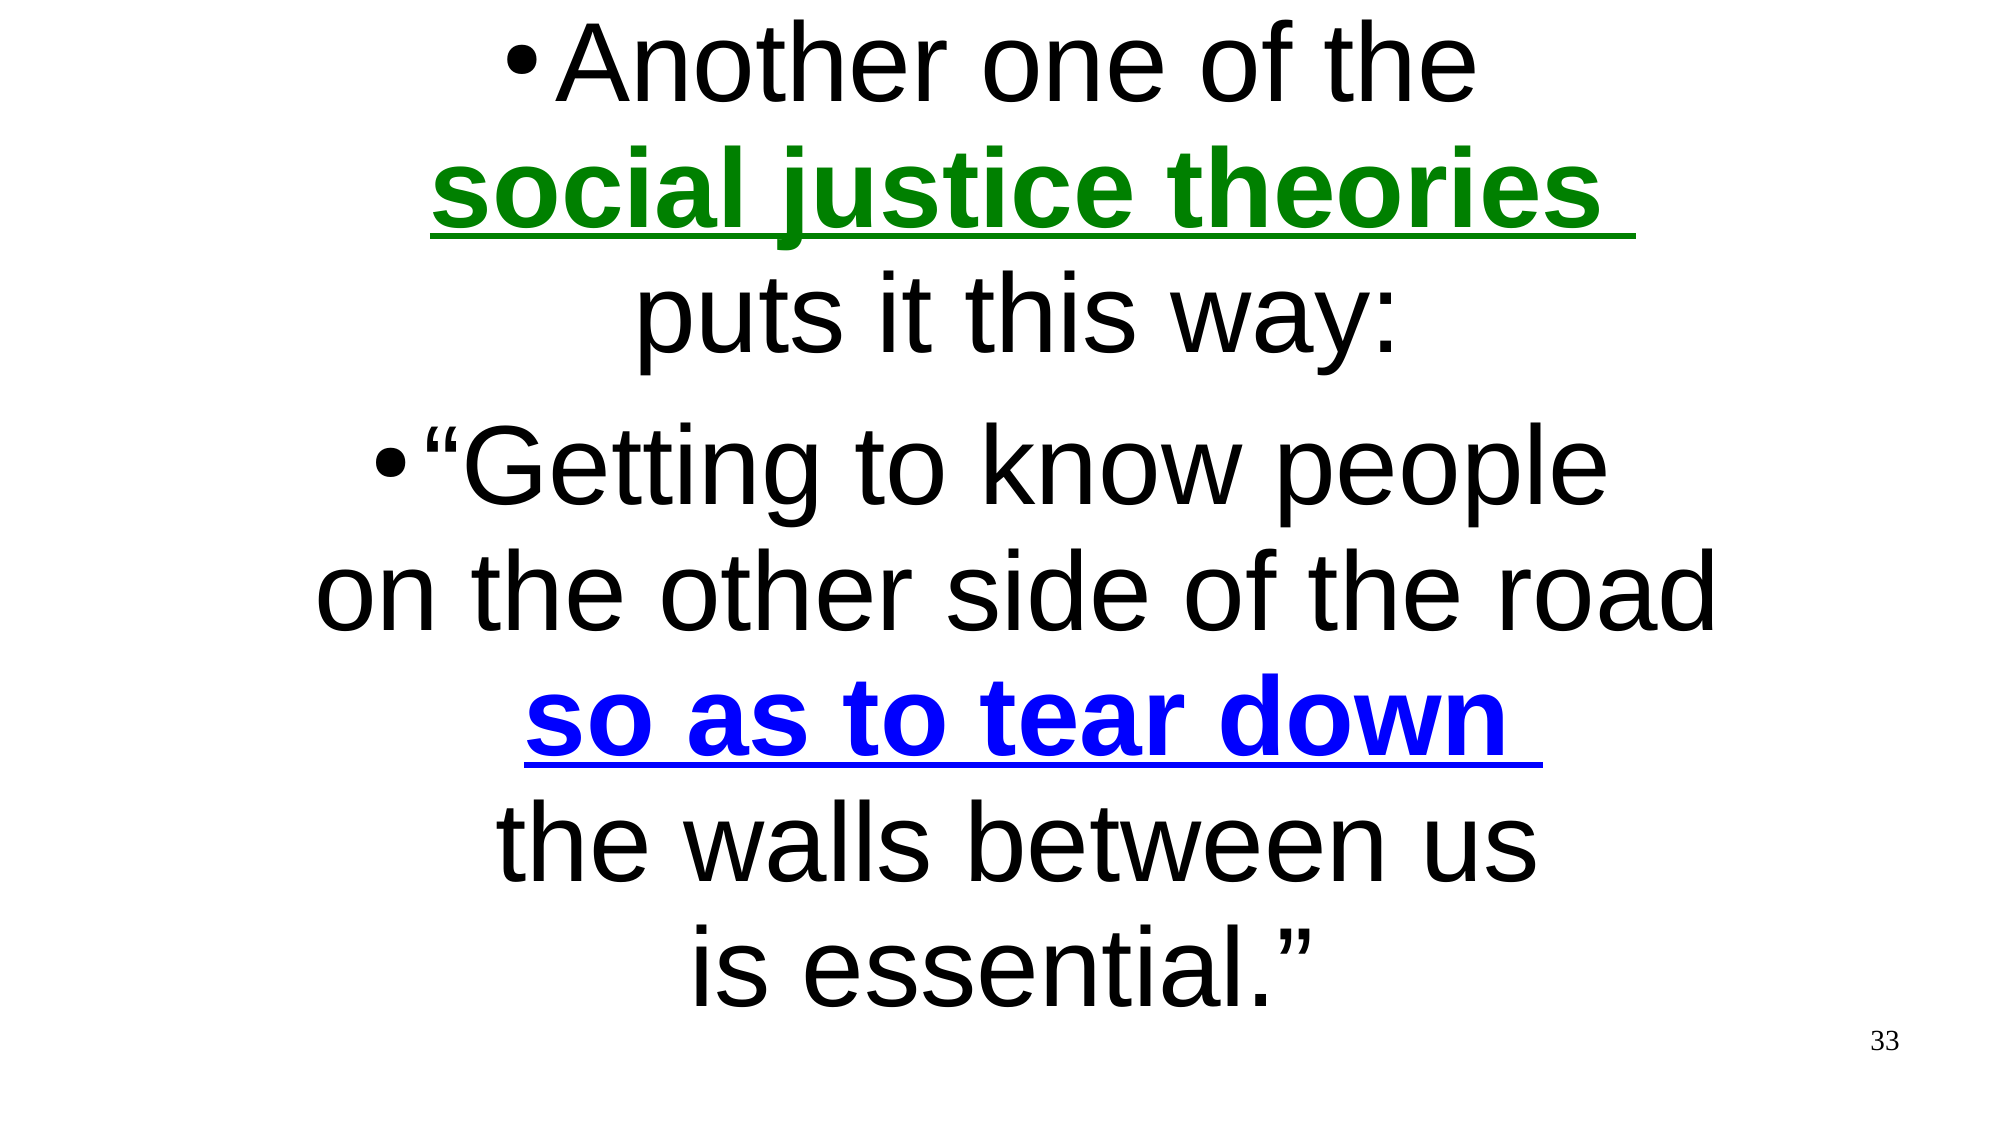

# Another one of the social justice theories puts it this way:
“Getting to know people
on the other side of the road
so as to tear down
the walls between us
is essential.”
33